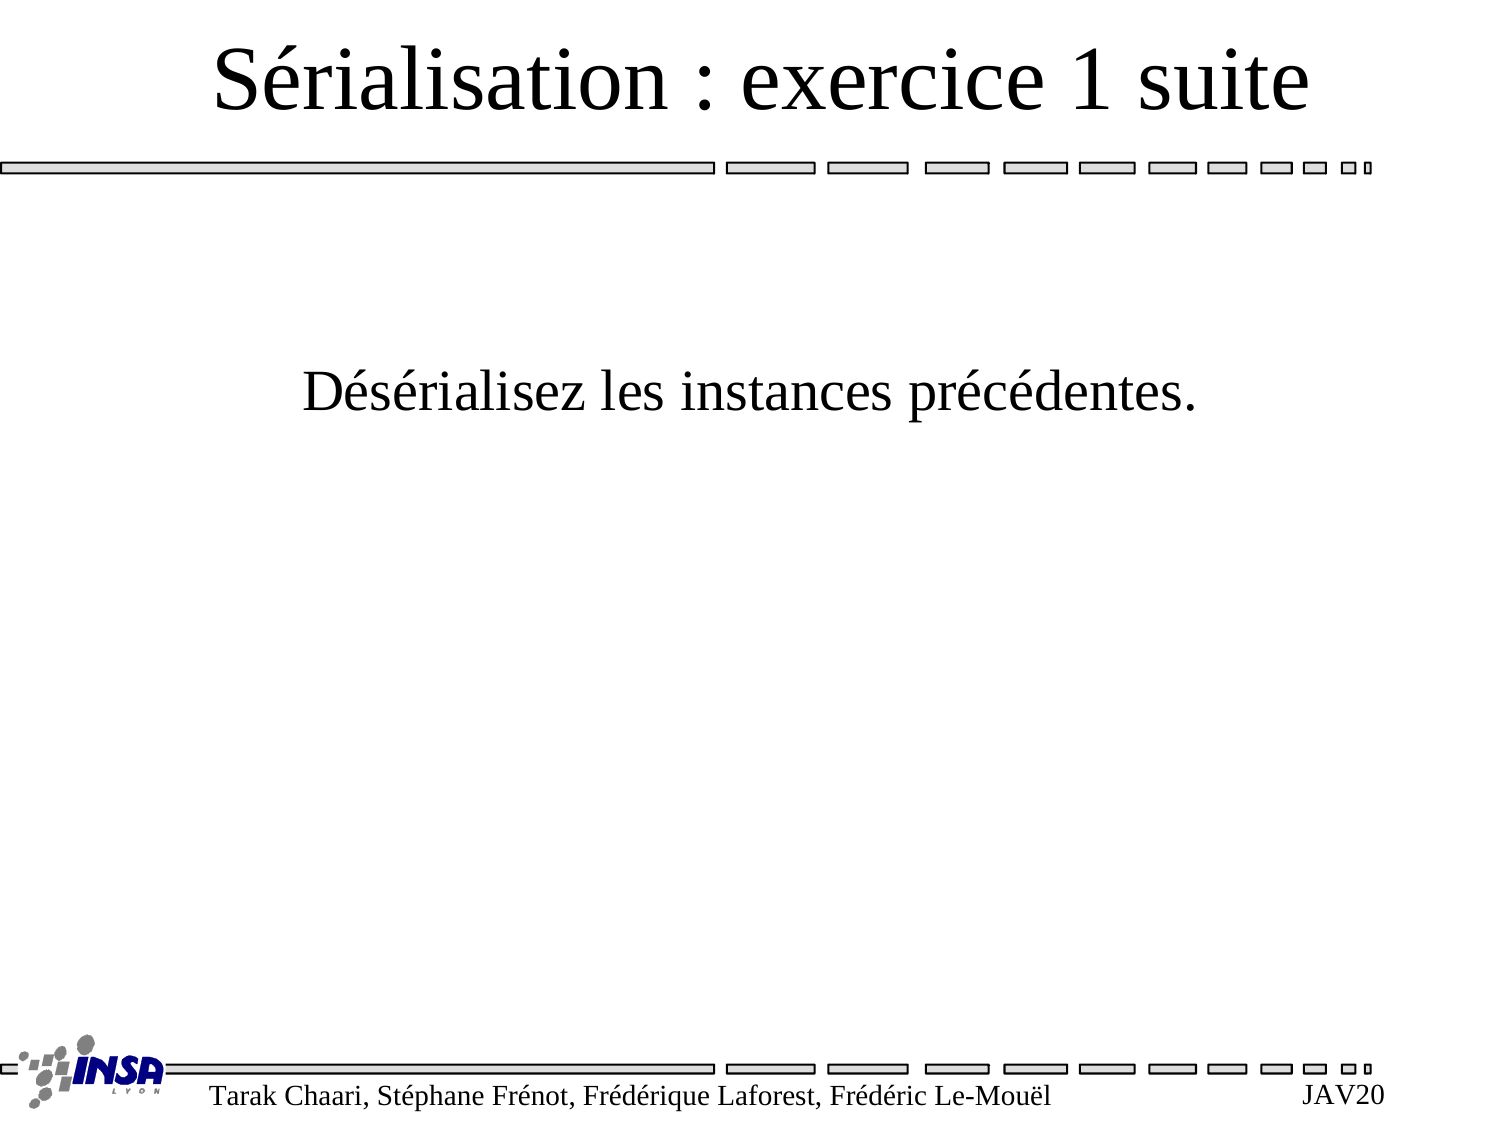

Sérialisation : exercice 1 suite
# Désérialisez les instances précédentes.